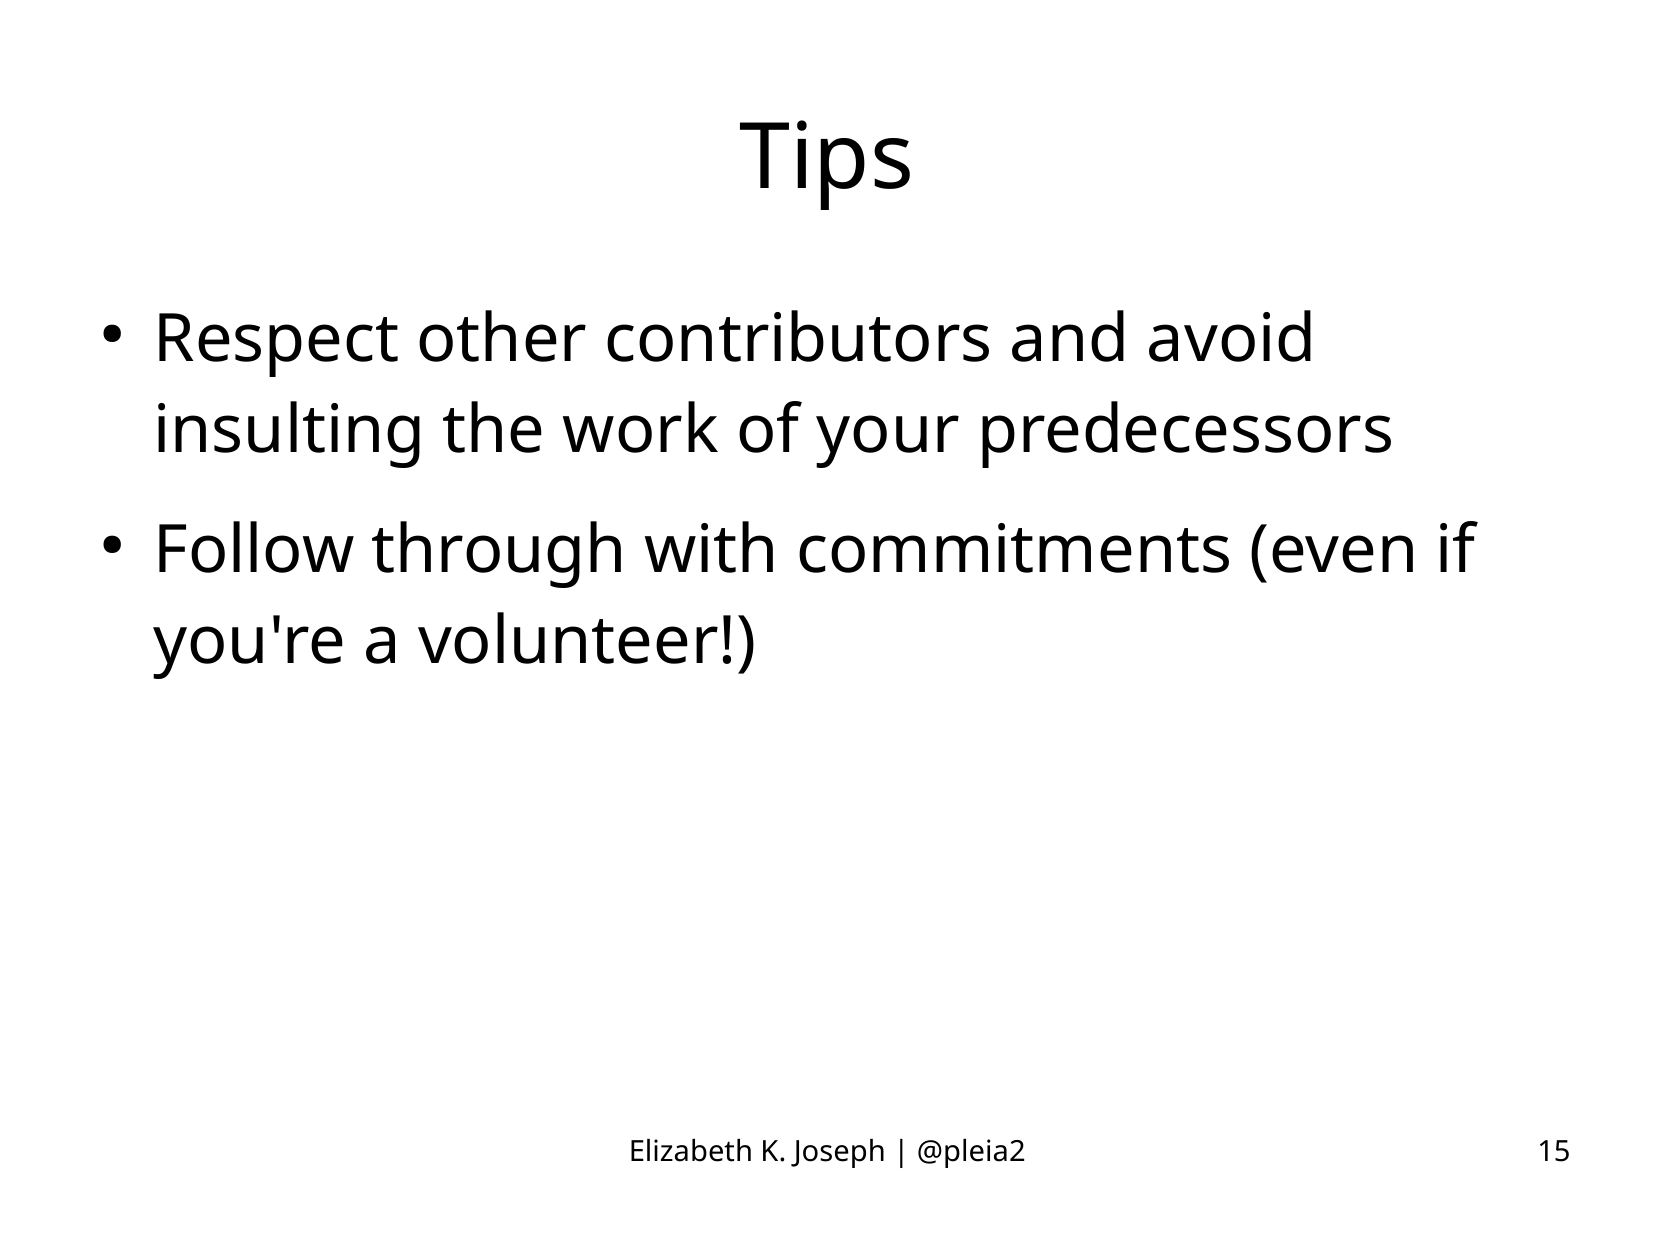

# Tips
Respect other contributors and avoid insulting the work of your predecessors
Follow through with commitments (even if you're a volunteer!)
Elizabeth K. Joseph | @pleia2
15